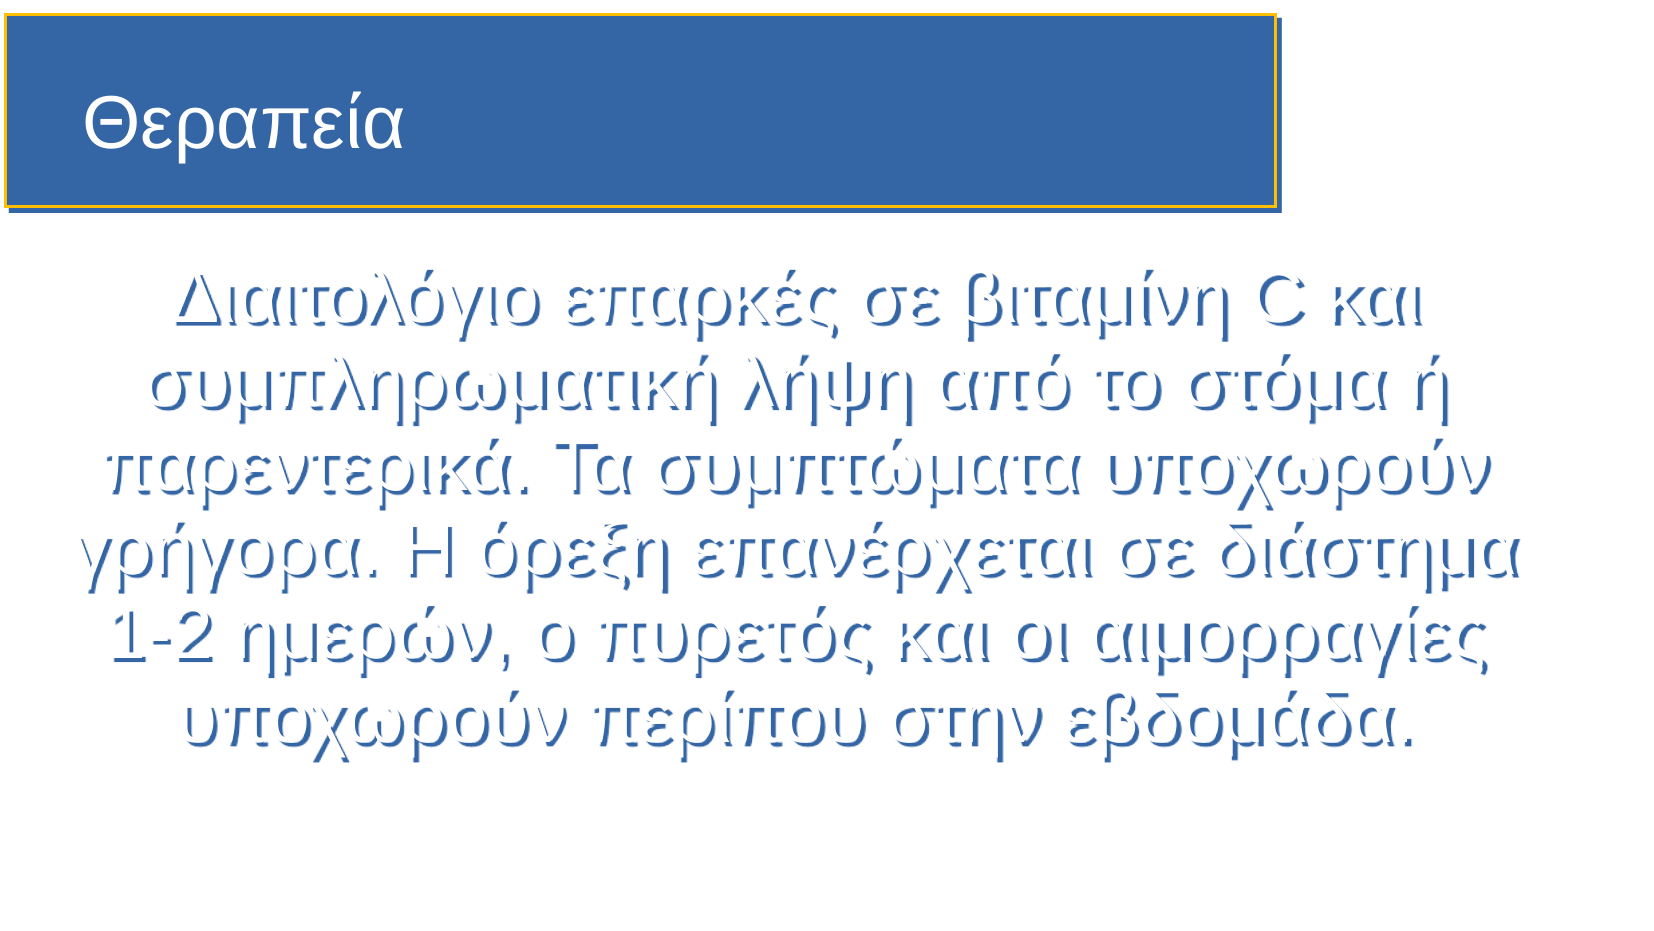

# Θεραπεία
Διαιτολόγιο επαρκές σε βιταμίνη C και συμπληρωματική λήψη από το στόμα ή παρεντερικά. Τα συμπτώματα υποχωρούν γρήγορα. Η όρεξη επανέρχεται σε διάστημα 1-2 ημερών, ο πυρετός και οι αιμορραγίες υποχωρούν περίπου στην εβδομάδα.